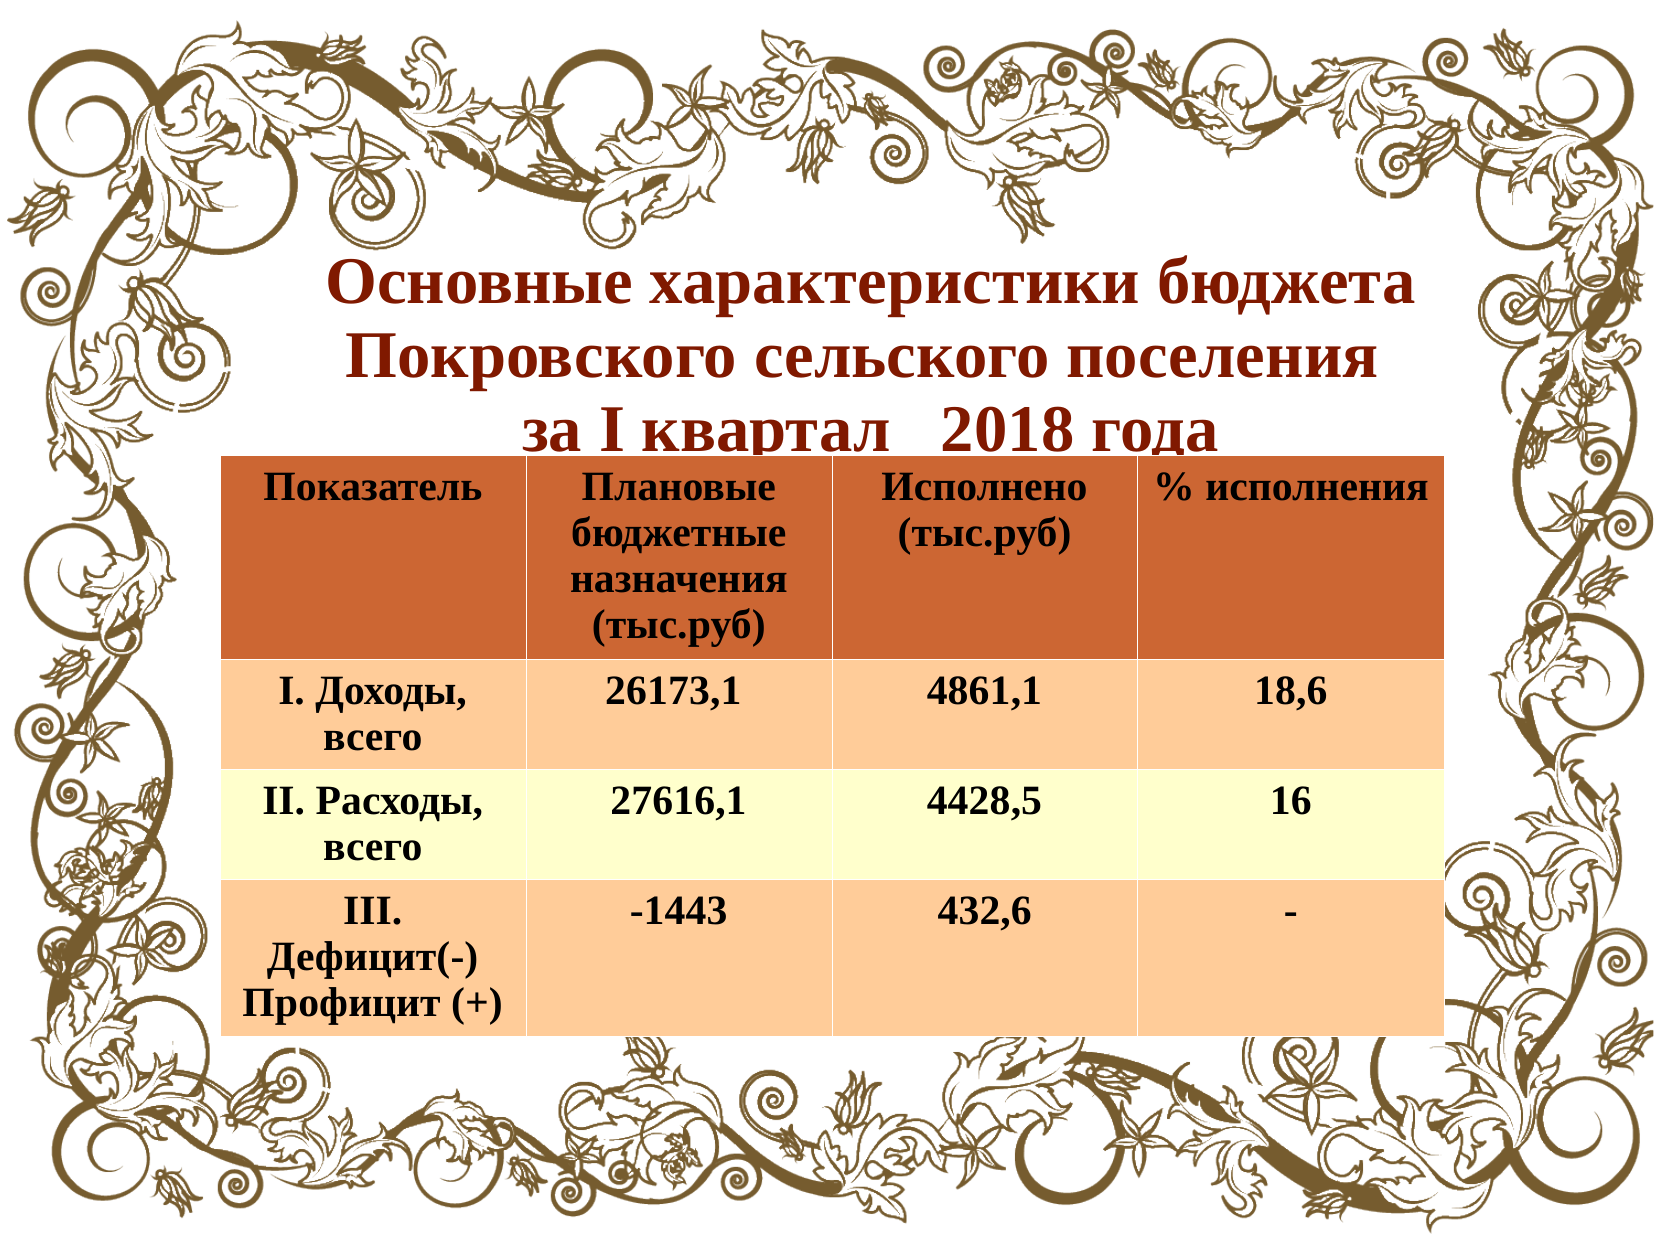

Основные характеристики бюджета Покровского сельского поселения
за I квартал 2018 года
| Показатель | Плановые бюджетные назначения (тыс.руб) | Исполнено (тыс.руб) | % исполнения |
| --- | --- | --- | --- |
| I. Доходы, всего | 26173,1 | 4861,1 | 18,6 |
| II. Расходы, всего | 27616,1 | 4428,5 | 16 |
| III. Дефицит(-) Профицит (+) | -1443 | 432,6 | - |